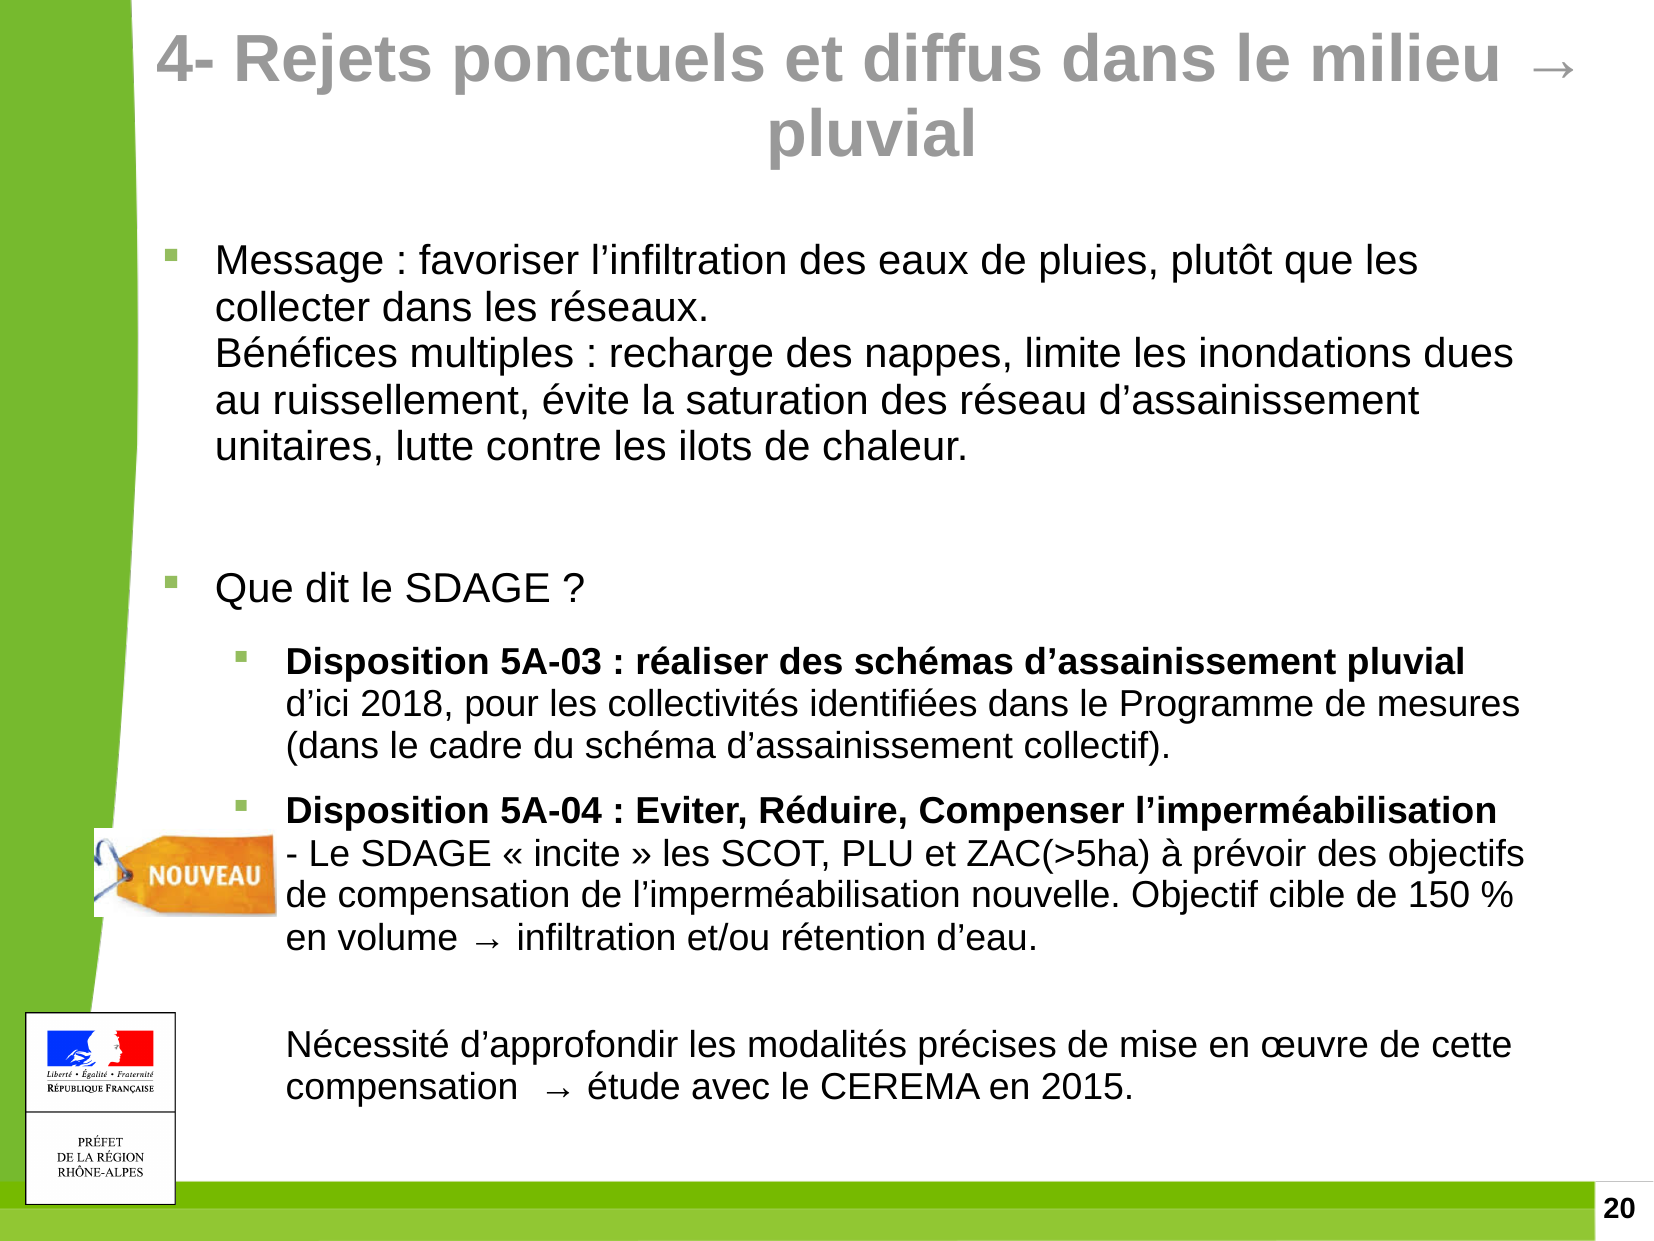

# 4- Rejets ponctuels et diffus dans le milieu → pluvial
Message : favoriser l’infiltration des eaux de pluies, plutôt que les collecter dans les réseaux.
Bénéfices multiples : recharge des nappes, limite les inondations dues au ruissellement, évite la saturation des réseau d’assainissement unitaires, lutte contre les ilots de chaleur.
Que dit le SDAGE ?
Disposition 5A-03 : réaliser des schémas d’assainissement pluvial
d’ici 2018, pour les collectivités identifiées dans le Programme de mesures (dans le cadre du schéma d’assainissement collectif).
Disposition 5A-04 : Eviter, Réduire, Compenser l’imperméabilisation
- Le SDAGE « incite » les SCOT, PLU et ZAC(>5ha) à prévoir des objectifs de compensation de l’imperméabilisation nouvelle. Objectif cible de 150 % en volume → infiltration et/ou rétention d’eau.
Nécessité d’approfondir les modalités précises de mise en œuvre de cette compensation  → étude avec le CEREMA en 2015.